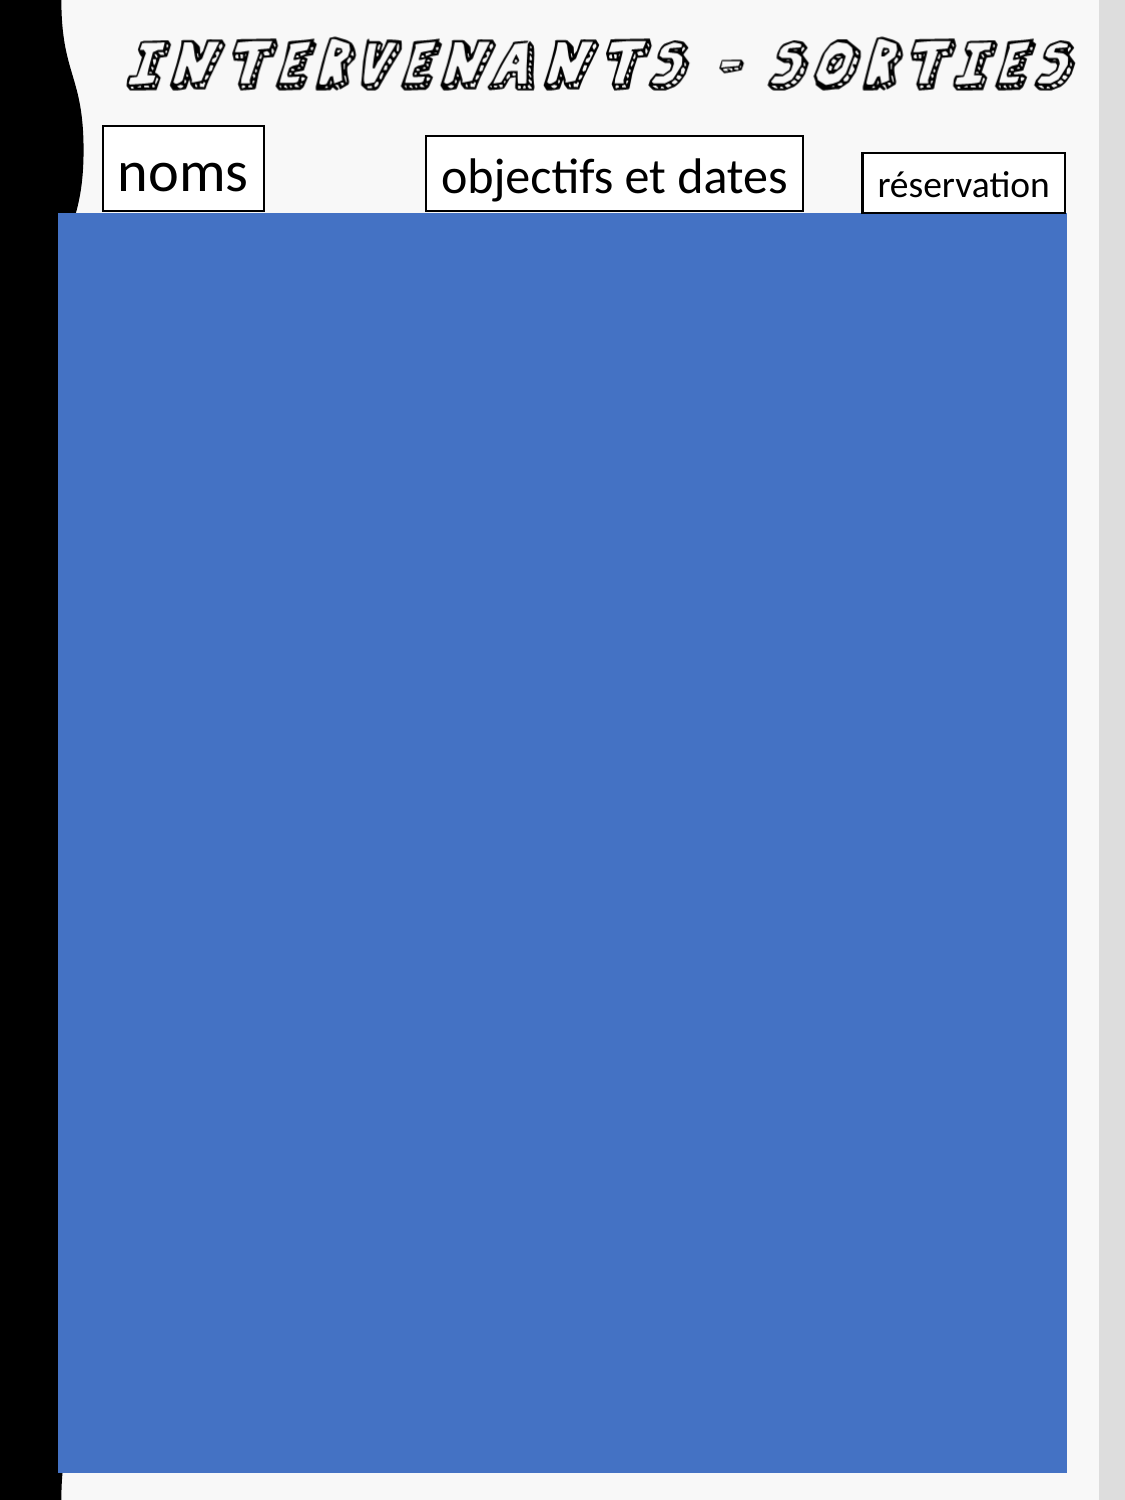

noms
objectifs et dates
réservation
ReCreatisse.com
| | | |
| --- | --- | --- |
| | | |
| | | |
| | | |
| | | |
| | | |
| | | |
| | | |